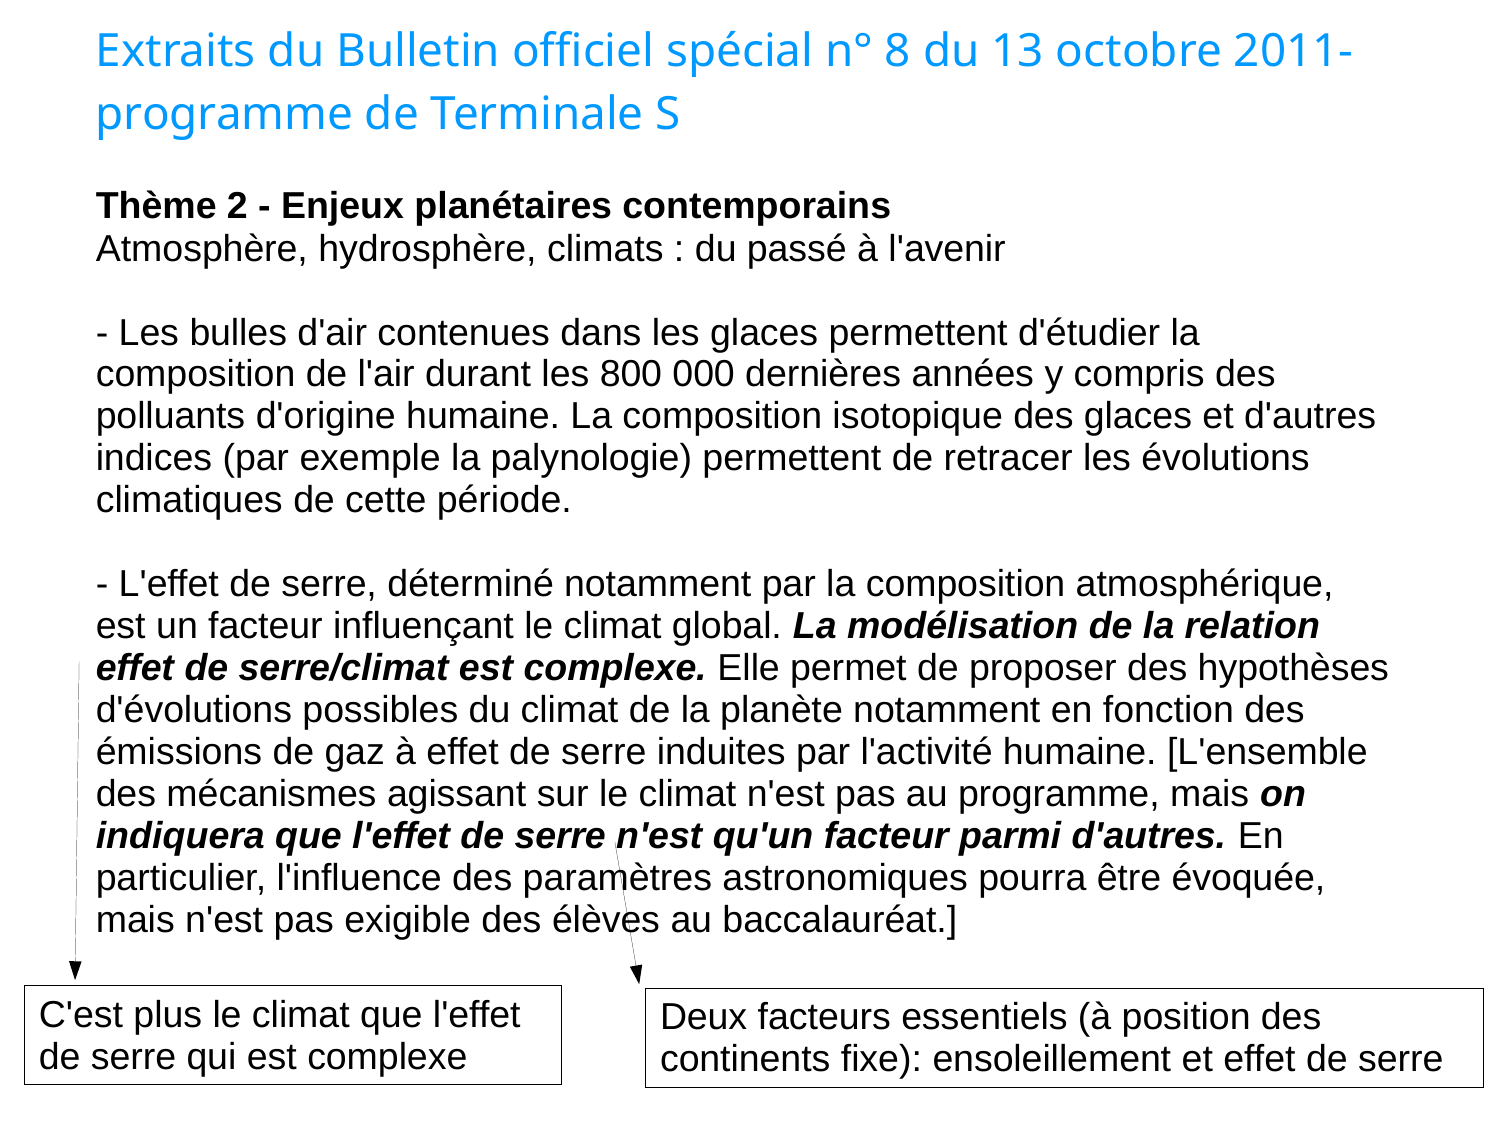

Extraits du Bulletin officiel spécial n° 8 du 13 octobre 2011- programme de Terminale S
Thème 2 - Enjeux planétaires contemporains
Atmosphère, hydrosphère, climats : du passé à l'avenir
- Les bulles d'air contenues dans les glaces permettent d'étudier la composition de l'air durant les 800 000 dernières années y compris des polluants d'origine humaine. La composition isotopique des glaces et d'autres indices (par exemple la palynologie) permettent de retracer les évolutions climatiques de cette période.
- L'effet de serre, déterminé notamment par la composition atmosphérique, est un facteur influençant le climat global. La modélisation de la relation effet de serre/climat est complexe. Elle permet de proposer des hypothèses d'évolutions possibles du climat de la planète notamment en fonction des émissions de gaz à effet de serre induites par l'activité humaine. [L'ensemble des mécanismes agissant sur le climat n'est pas au programme, mais on indiquera que l'effet de serre n'est qu'un facteur parmi d'autres. En particulier, l'influence des paramètres astronomiques pourra être évoquée, mais n'est pas exigible des élèves au baccalauréat.]
C'est plus le climat que l'effet de serre qui est complexe
Deux facteurs essentiels (à position des continents fixe): ensoleillement et effet de serre